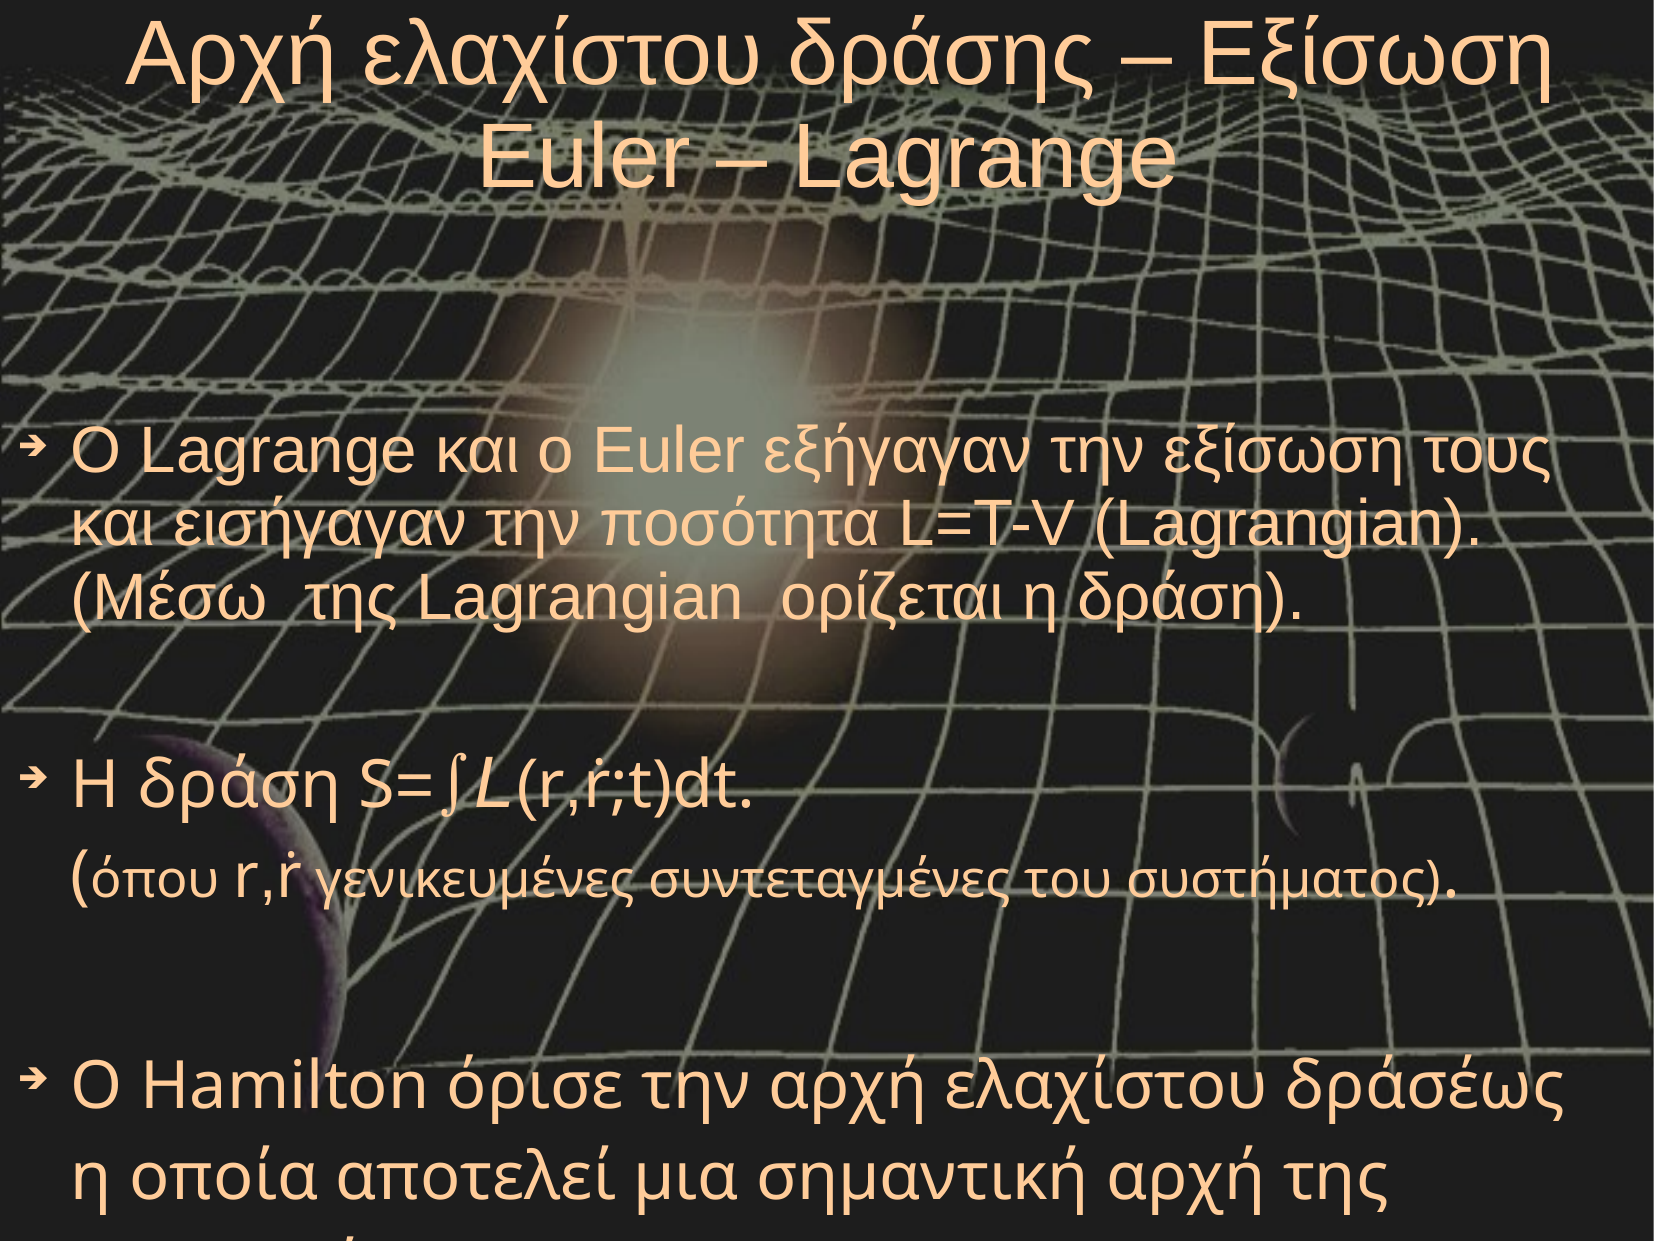

Αρχή ελαχίστου δράσης – Εξίσωση Euler – Lagrange
# O Lagrange και ο Euler εξήγαγαν την εξίσωση τους και εισήγαγαν την ποσότητα L=T-V (Lagrangian). (Μέσω της Lagrangian ορίζεται η δράση).
Η δράση S=òL(r,ṙ;t)dt.
(όπου r,ṙ γενικευμένες συντεταγμένες του συστήματος).
O Hamilton όρισε την αρχή ελαχίστου δράσέως η οποία αποτελεί μια σημαντική αρχή της μηχανικής.